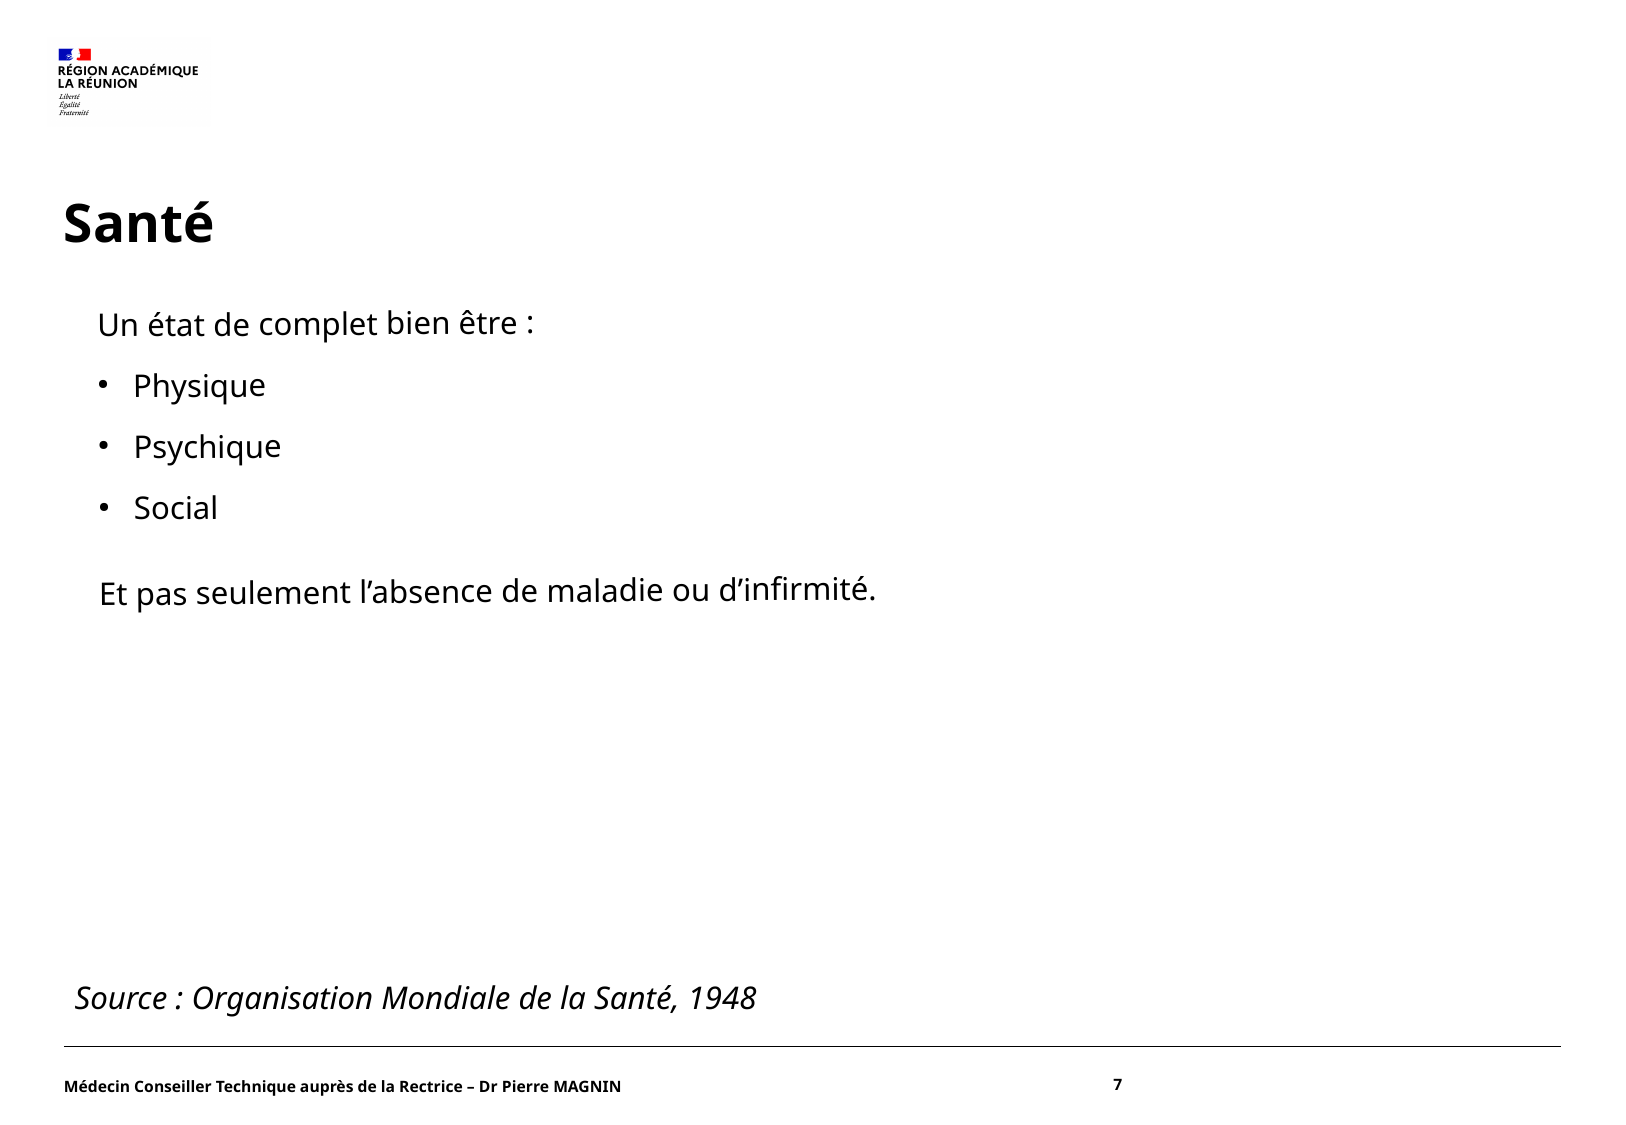

# Santé
Un état de complet bien être :
Physique
Psychique
Social
Et pas seulement l’absence de maladie ou d’infirmité.
Source : Organisation Mondiale de la Santé, 1948
Médecin Conseiller Technique auprès de la Rectrice – Dr Pierre MAGNIN